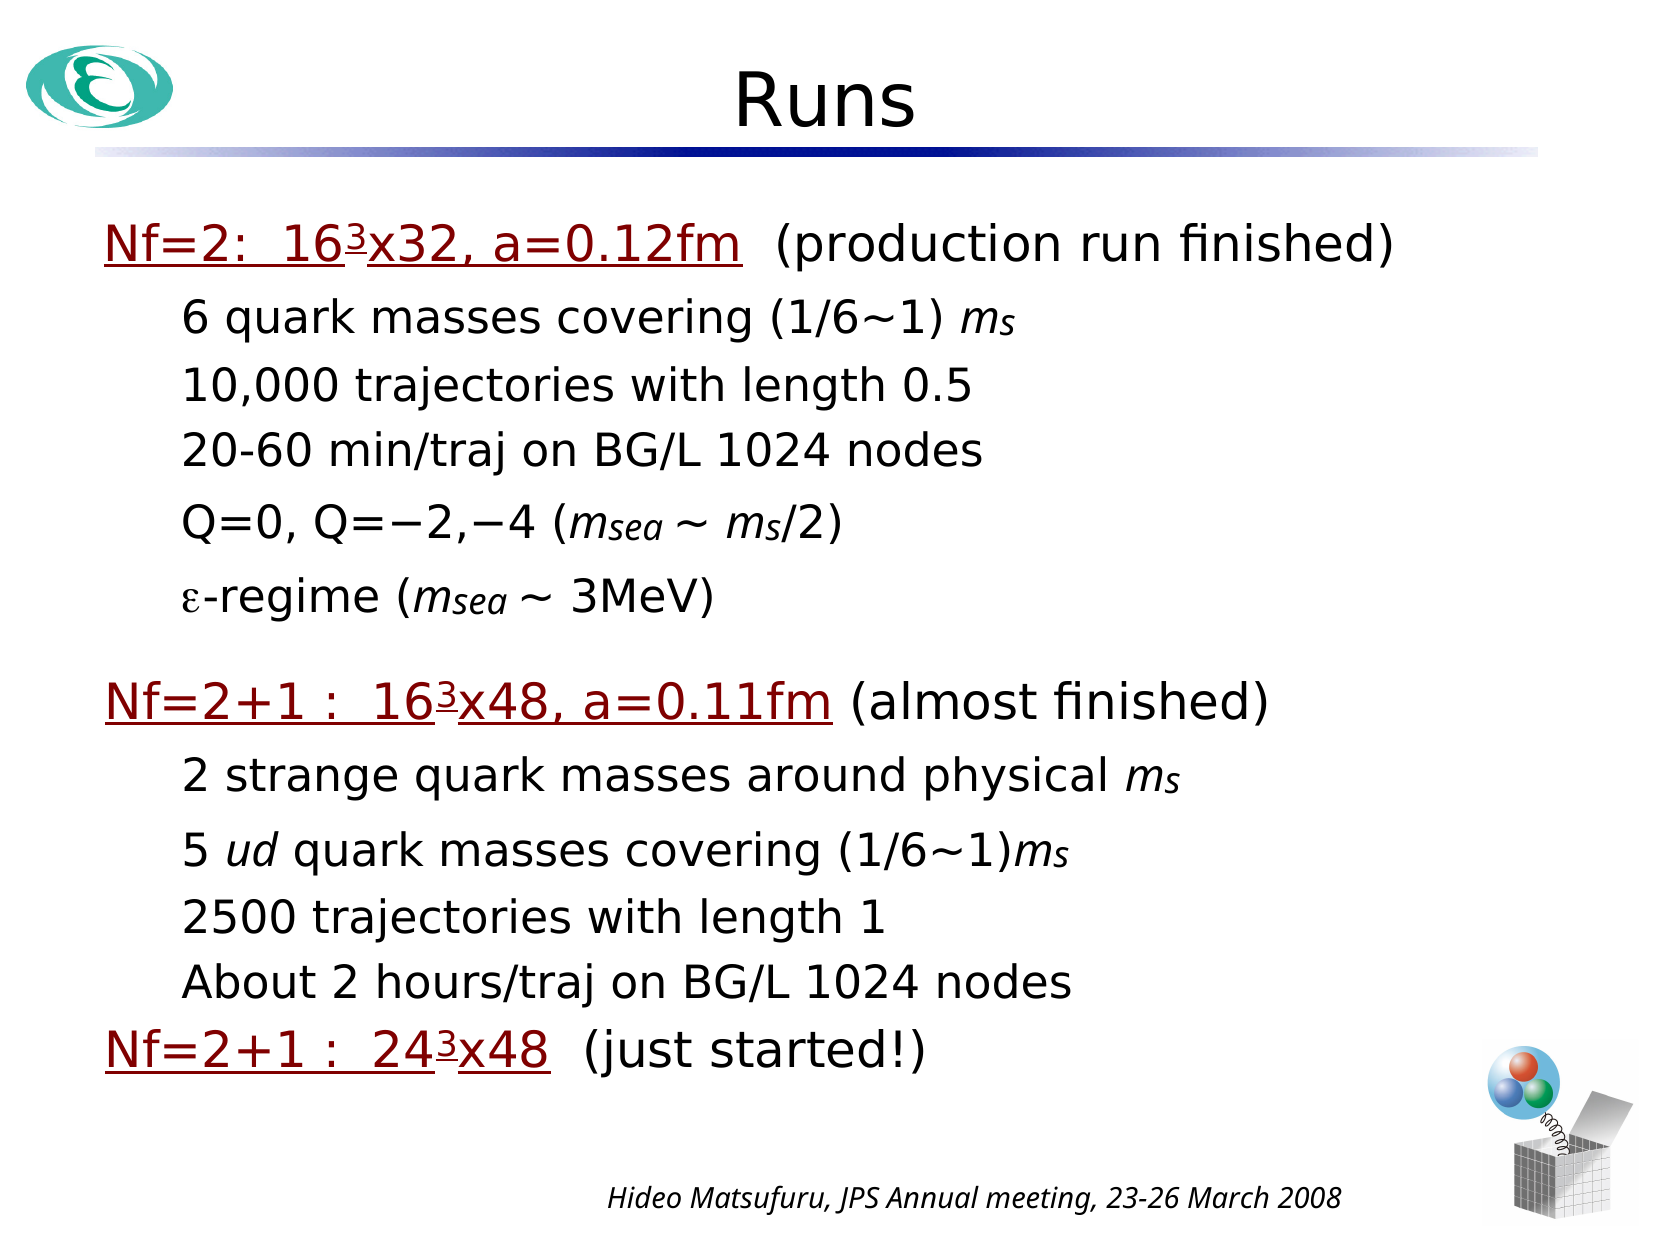

# Runs
Nf=2: 163x32, a=0.12fm (production run finished)
6 quark masses covering (1/6~1) ms
10,000 trajectories with length 0.5
20-60 min/traj on BG/L 1024 nodes
Q=0, Q=−2,−4 (msea ~ ms/2)
e-regime (msea ~ 3MeV)
Nf=2+1 : 163x48, a=0.11fm (almost finished)
2 strange quark masses around physical ms
5 ud quark masses covering (1/6~1)ms
2500 trajectories with length 1
About 2 hours/traj on BG/L 1024 nodes
Nf=2+1 : 243x48 (just started!)